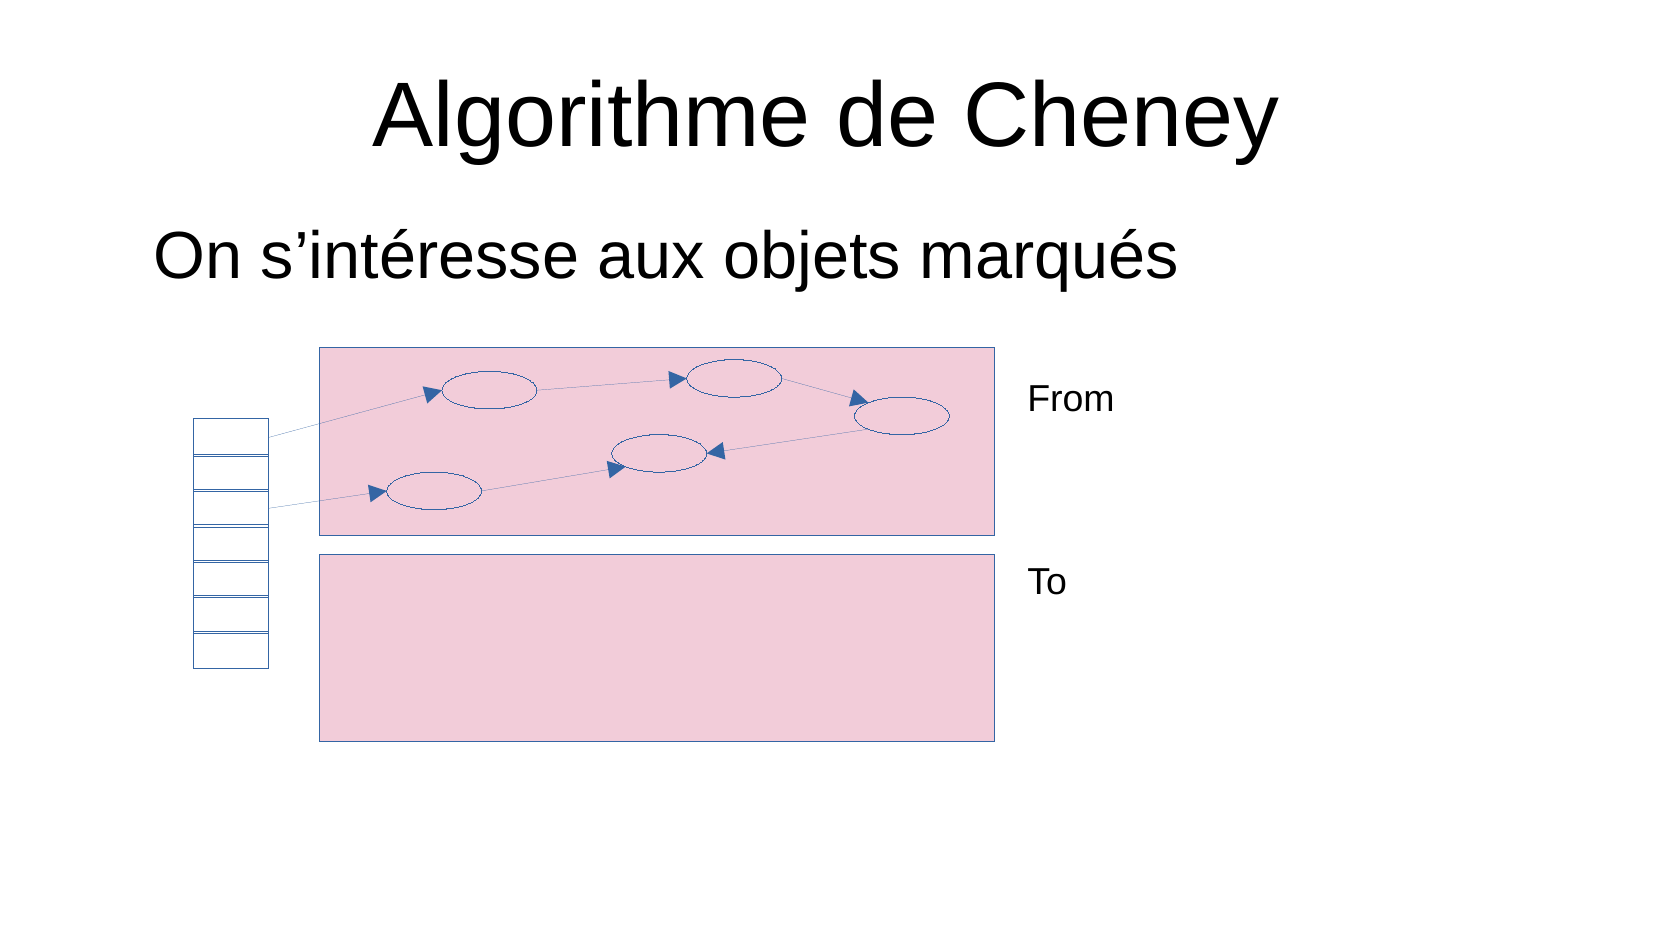

# Algorithme de Cheney
On s’intéresse aux objets marqués
From
To